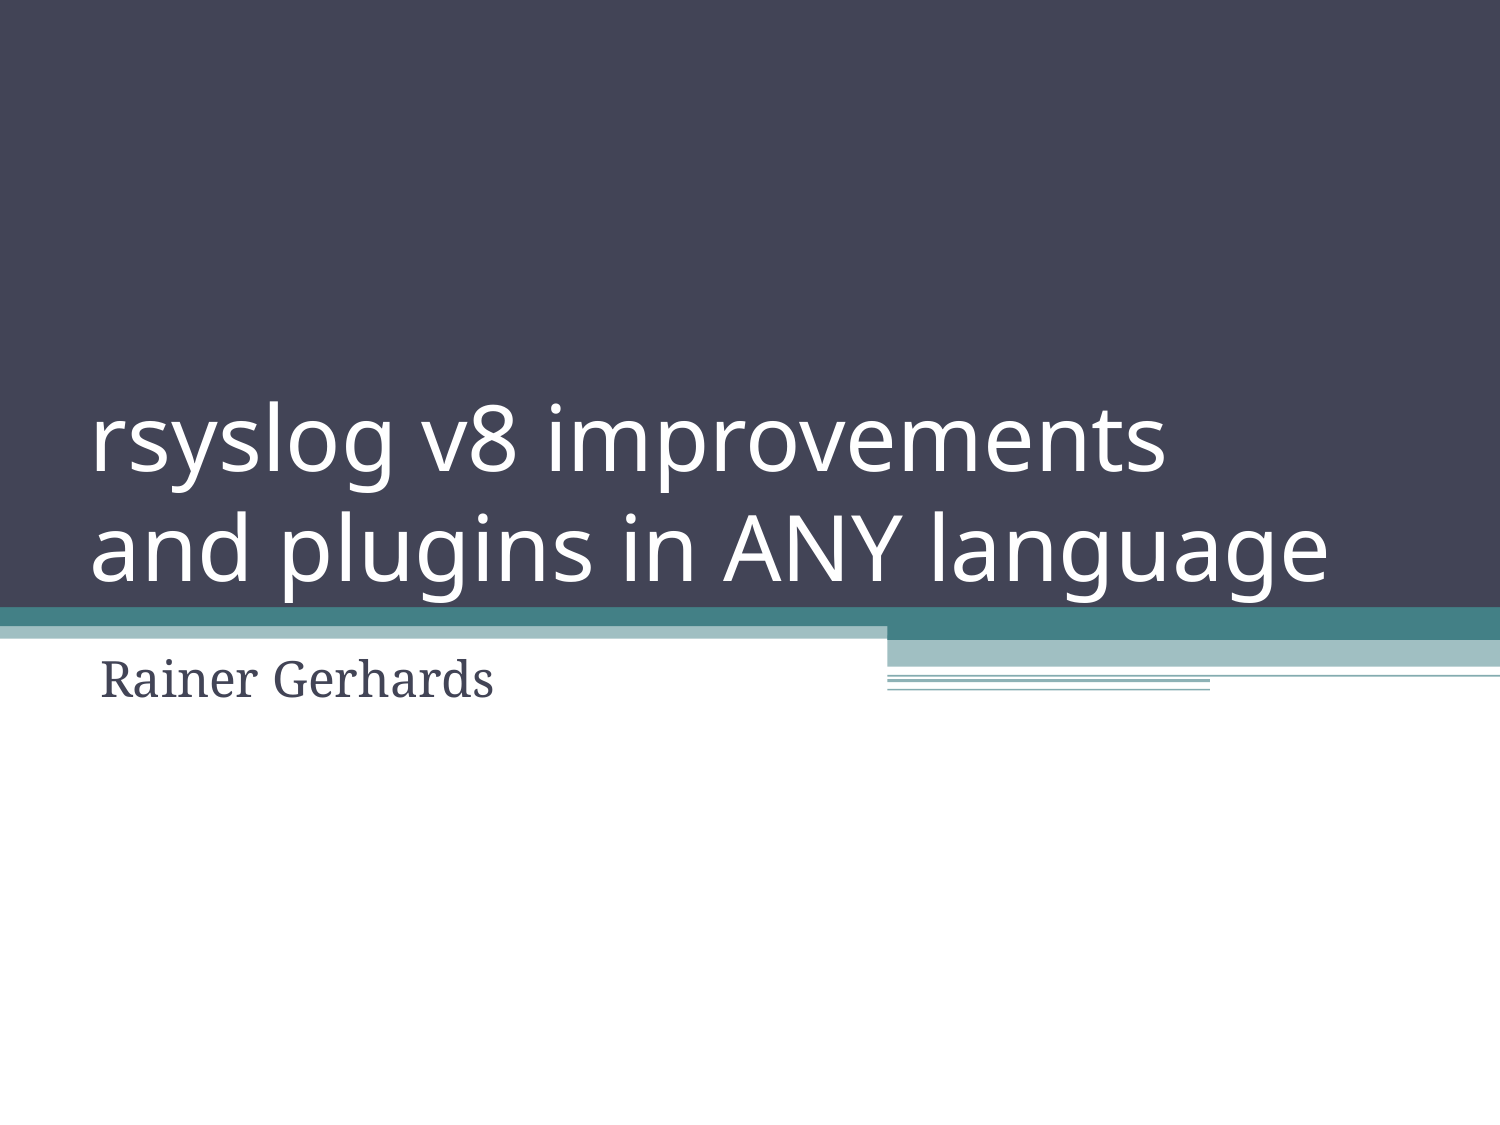

# rsyslog v8 improvements and plugins in ANY language
Rainer Gerhards